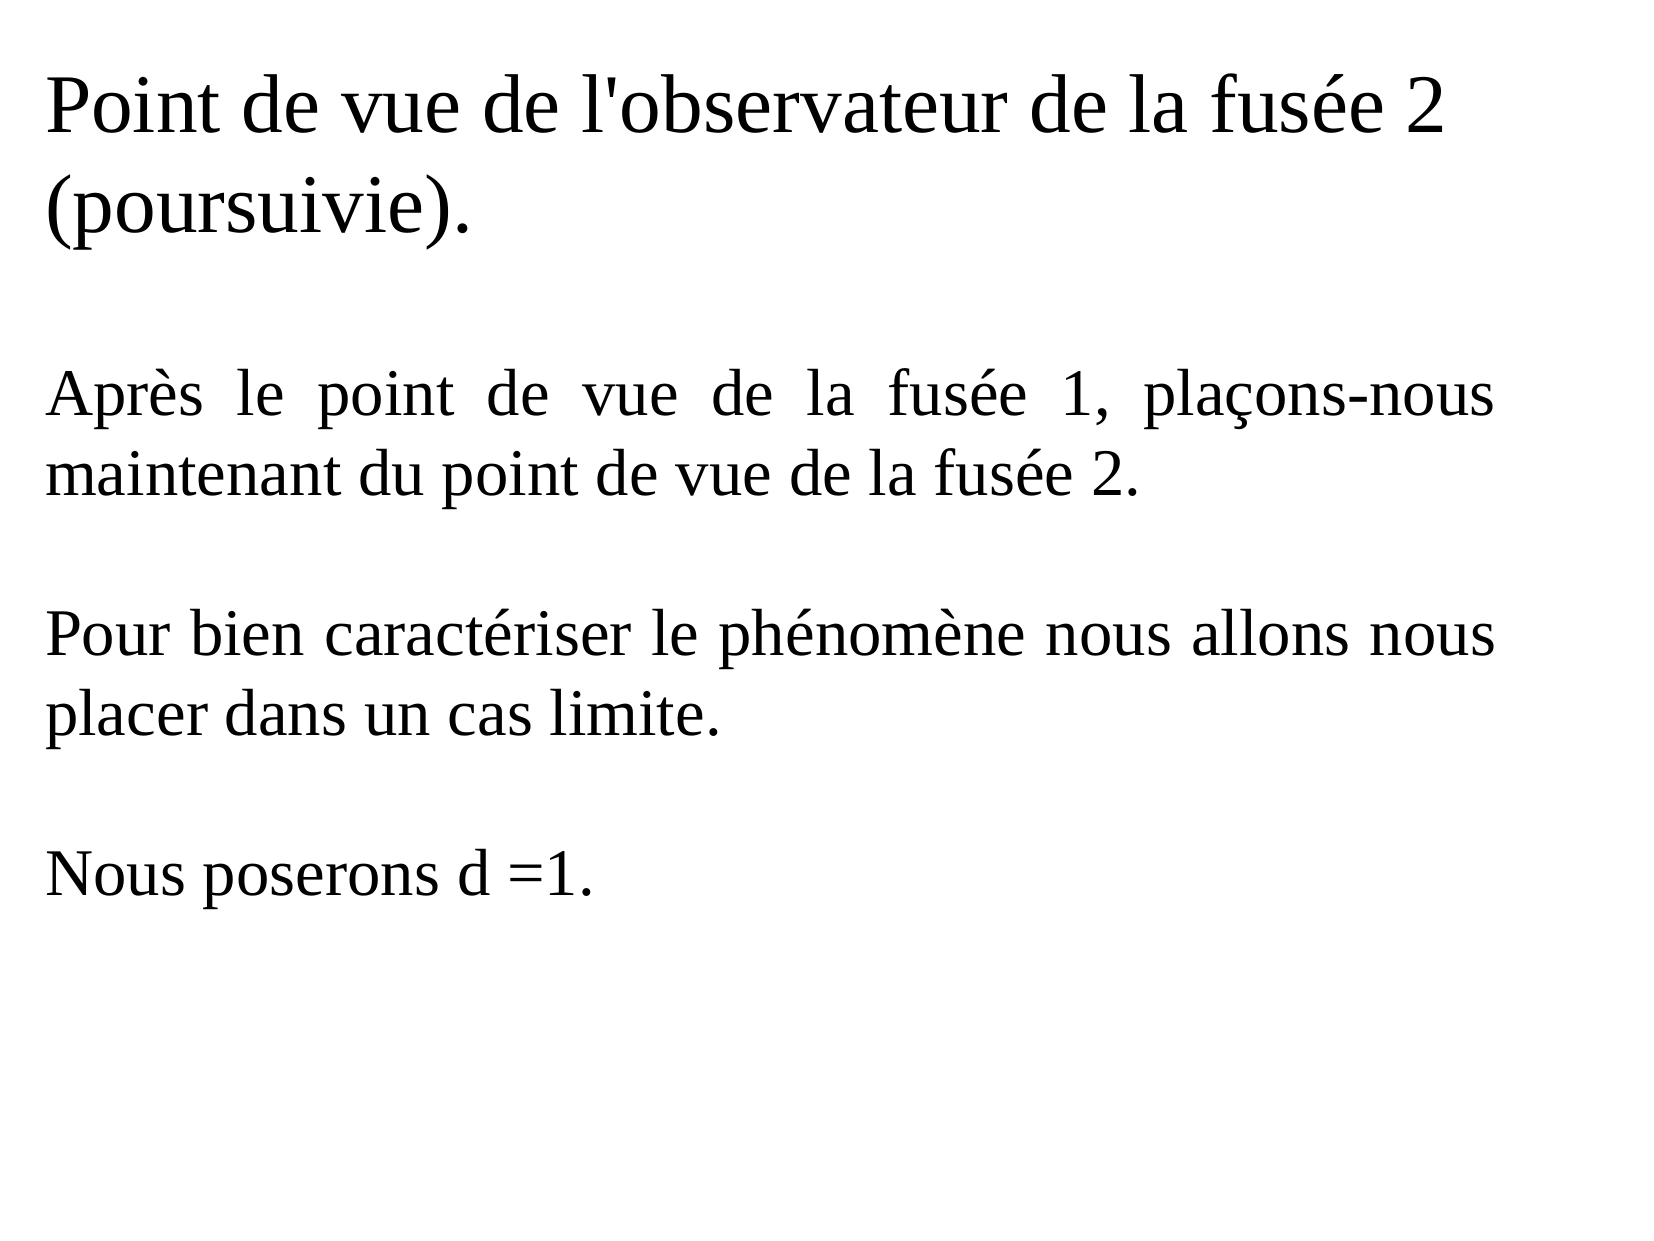

Point de vue de l'observateur de la fusée 2 (poursuivie).
Après le point de vue de la fusée 1, plaçons-nous maintenant du point de vue de la fusée 2.
Pour bien caractériser le phénomène nous allons nous placer dans un cas limite.
Nous poserons d =1.